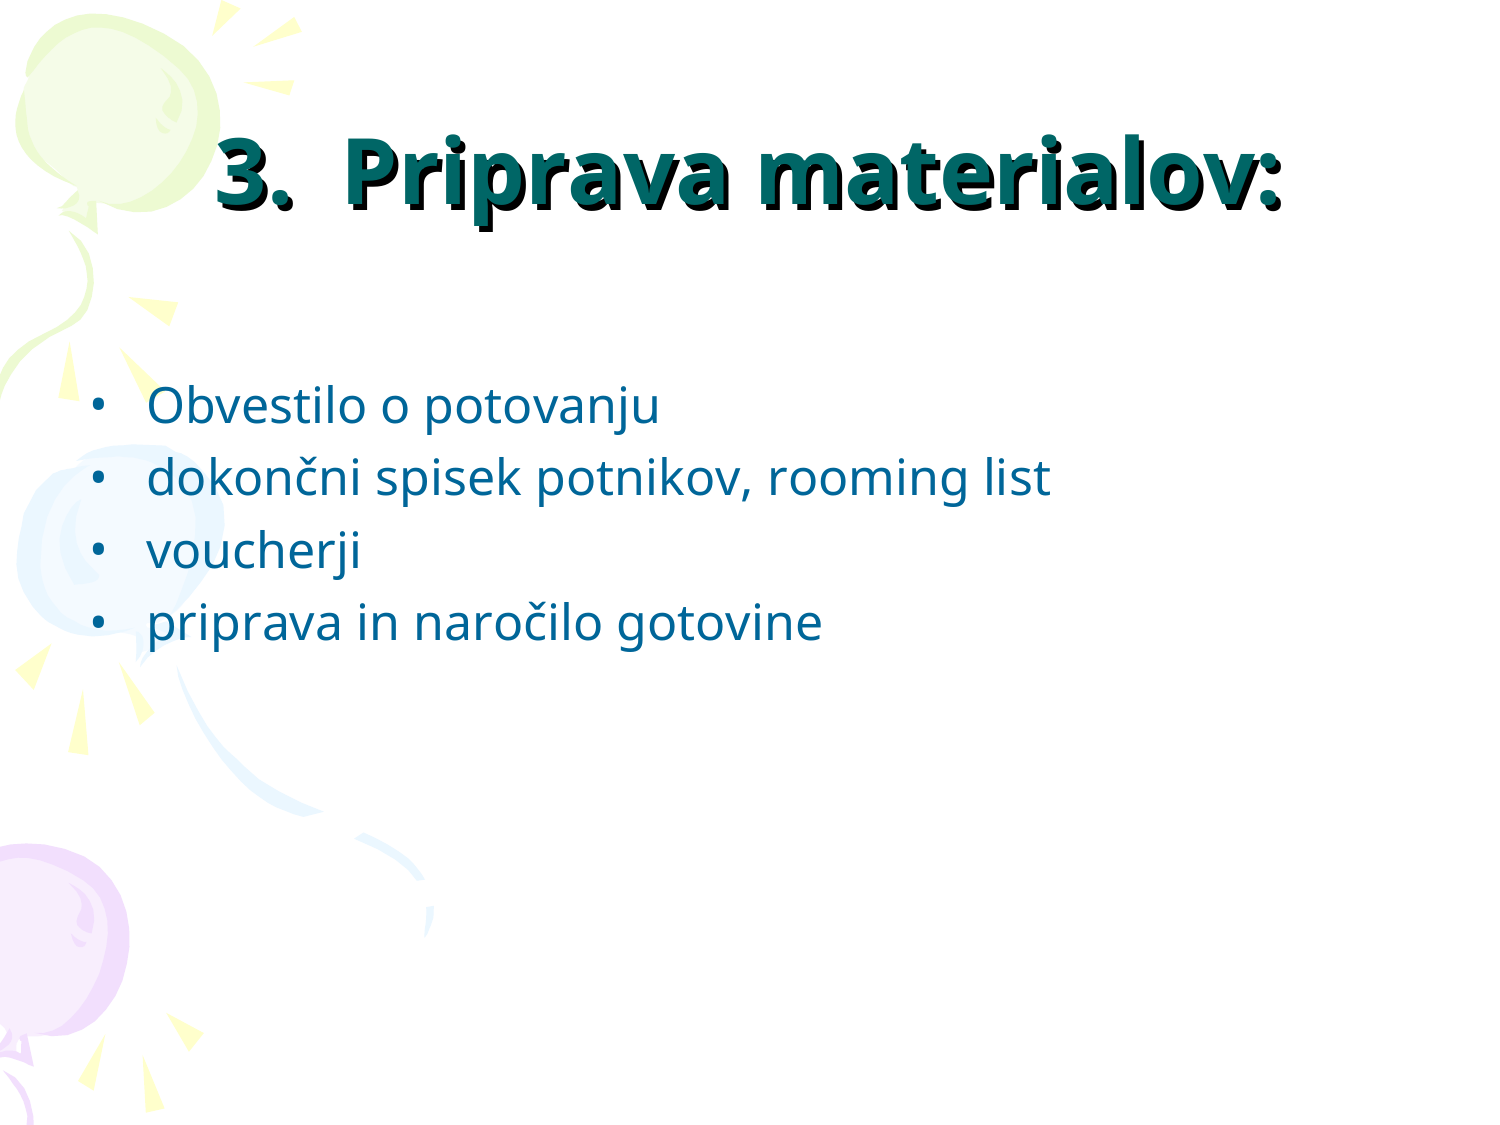

# 3. Priprava materialov:
Obvestilo o potovanju
dokončni spisek potnikov, rooming list
voucherji
priprava in naročilo gotovine